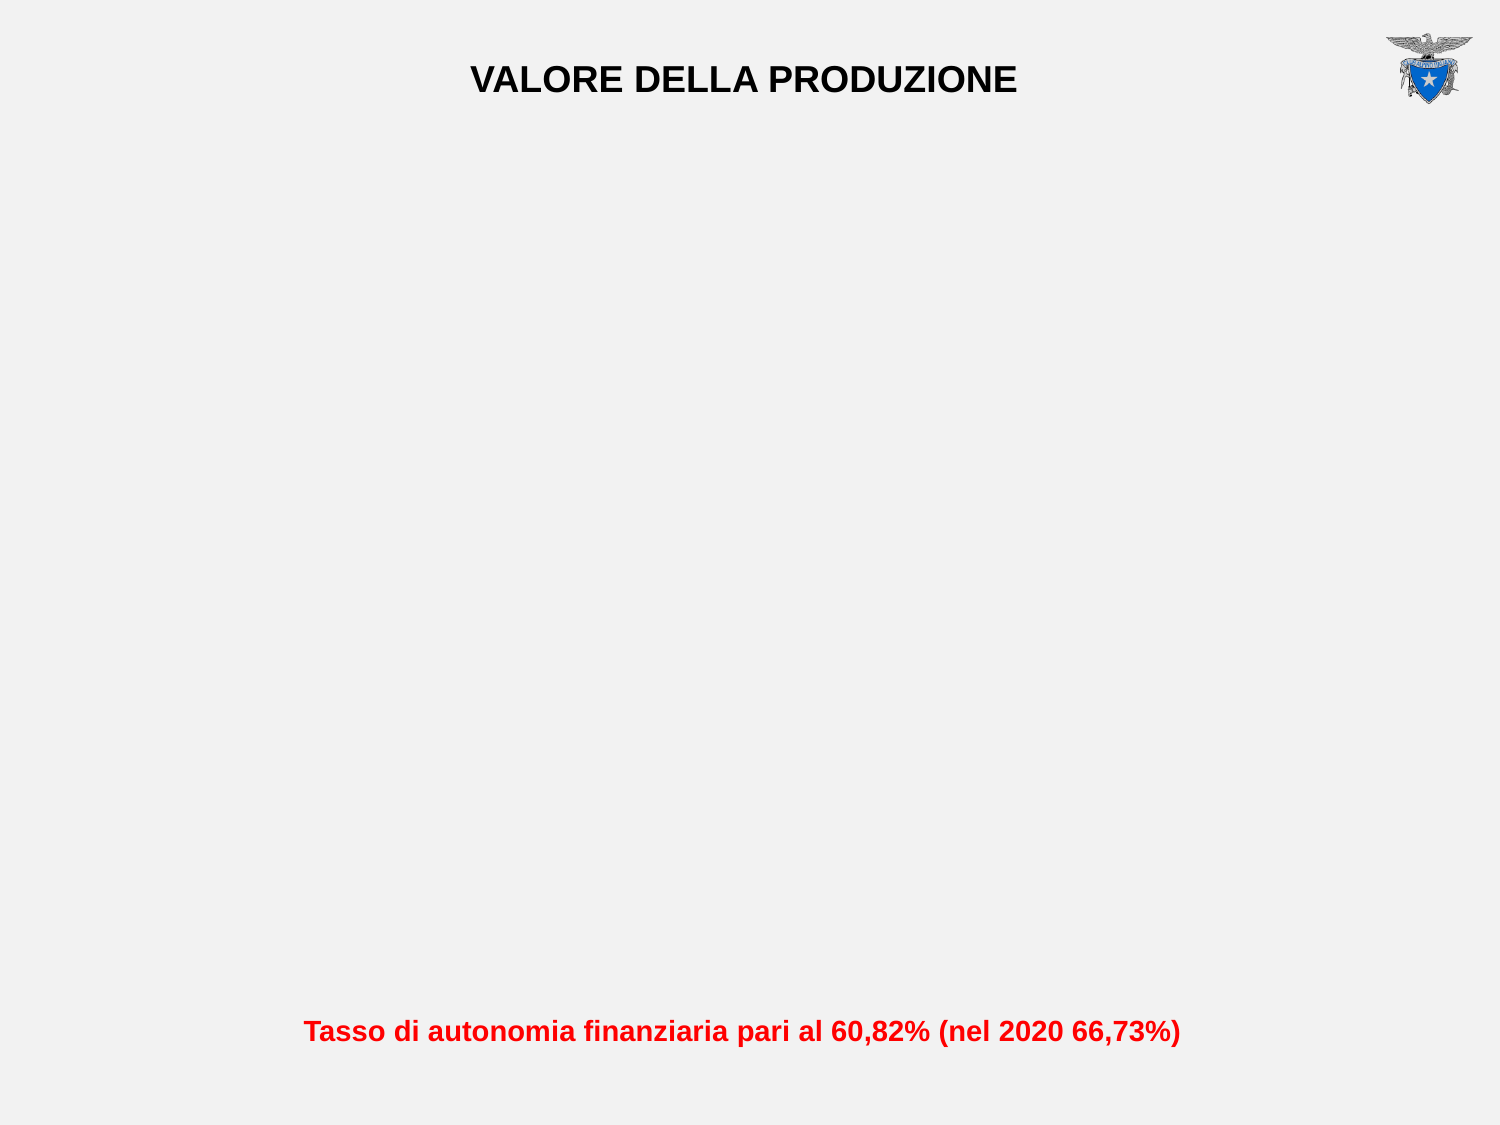

VALORE DELLA PRODUZIONE
Tasso di autonomia finanziaria pari al 60,82% (nel 2020 66,73%)